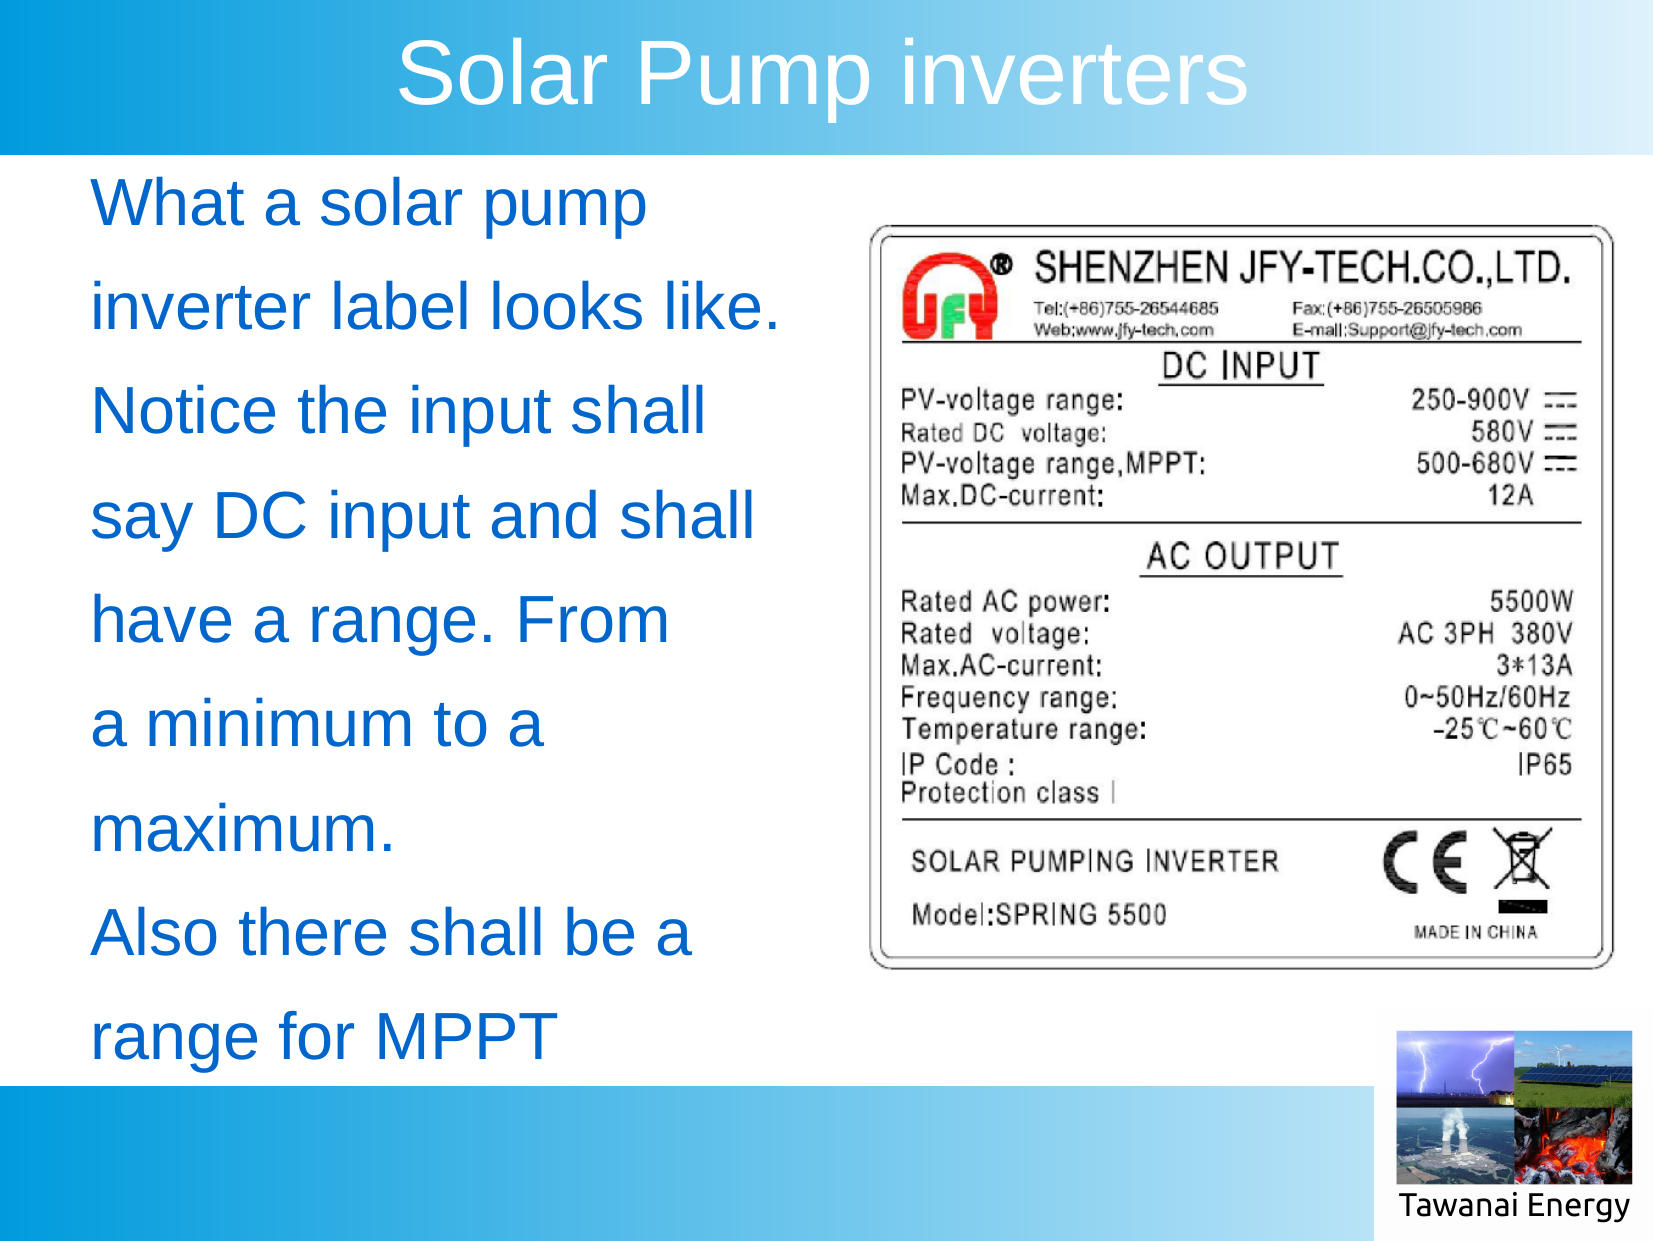

# Solar Pump inverters
What a solar pump
inverter label looks like.
Notice the input shall
say DC input and shall
have a range. From
a minimum to a
maximum.
Also there shall be a
range for MPPT